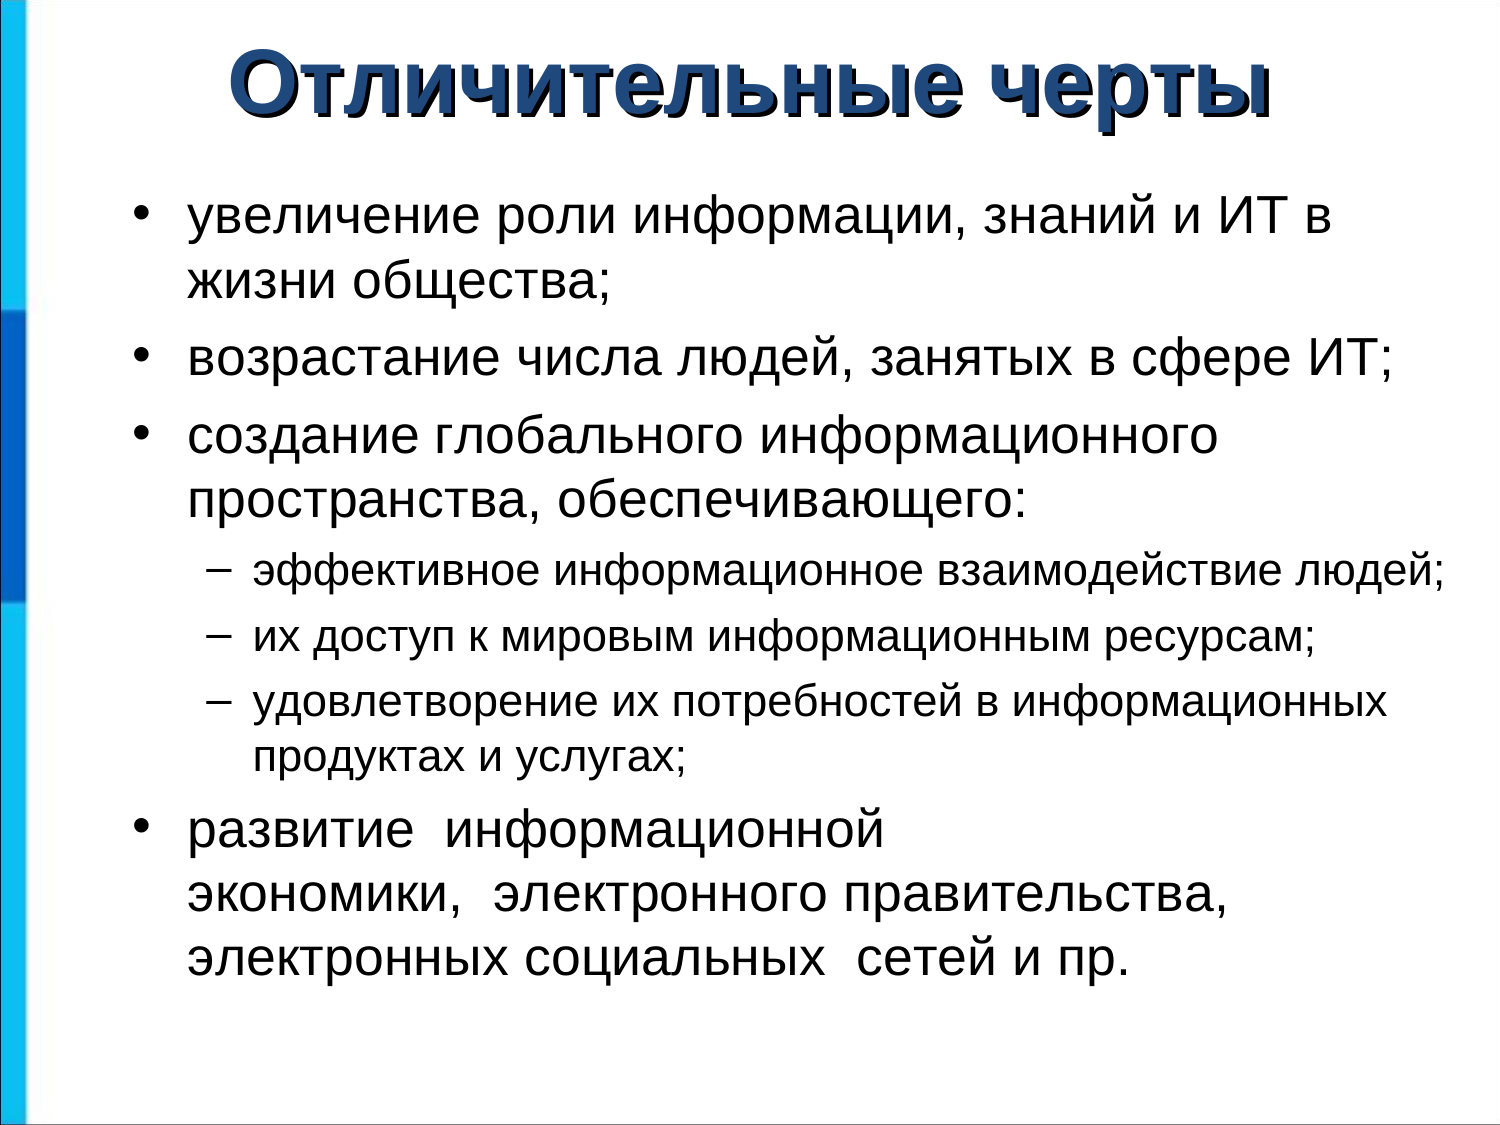

Отличительные черты
# увеличение роли информации, знаний и ИТ в жизни общества;
возрастание числа людей, занятых в сфере ИТ;
создание глобального информационного пространства, обеспечивающего:
эффективное информационное взаимодействие людей;
их доступ к мировым информационным ресурсам;
удовлетворение их потребностей в информационных продуктах и услугах;
развитие  информационной экономики,  электронного правительства, электронных социальных  сетей и пр.